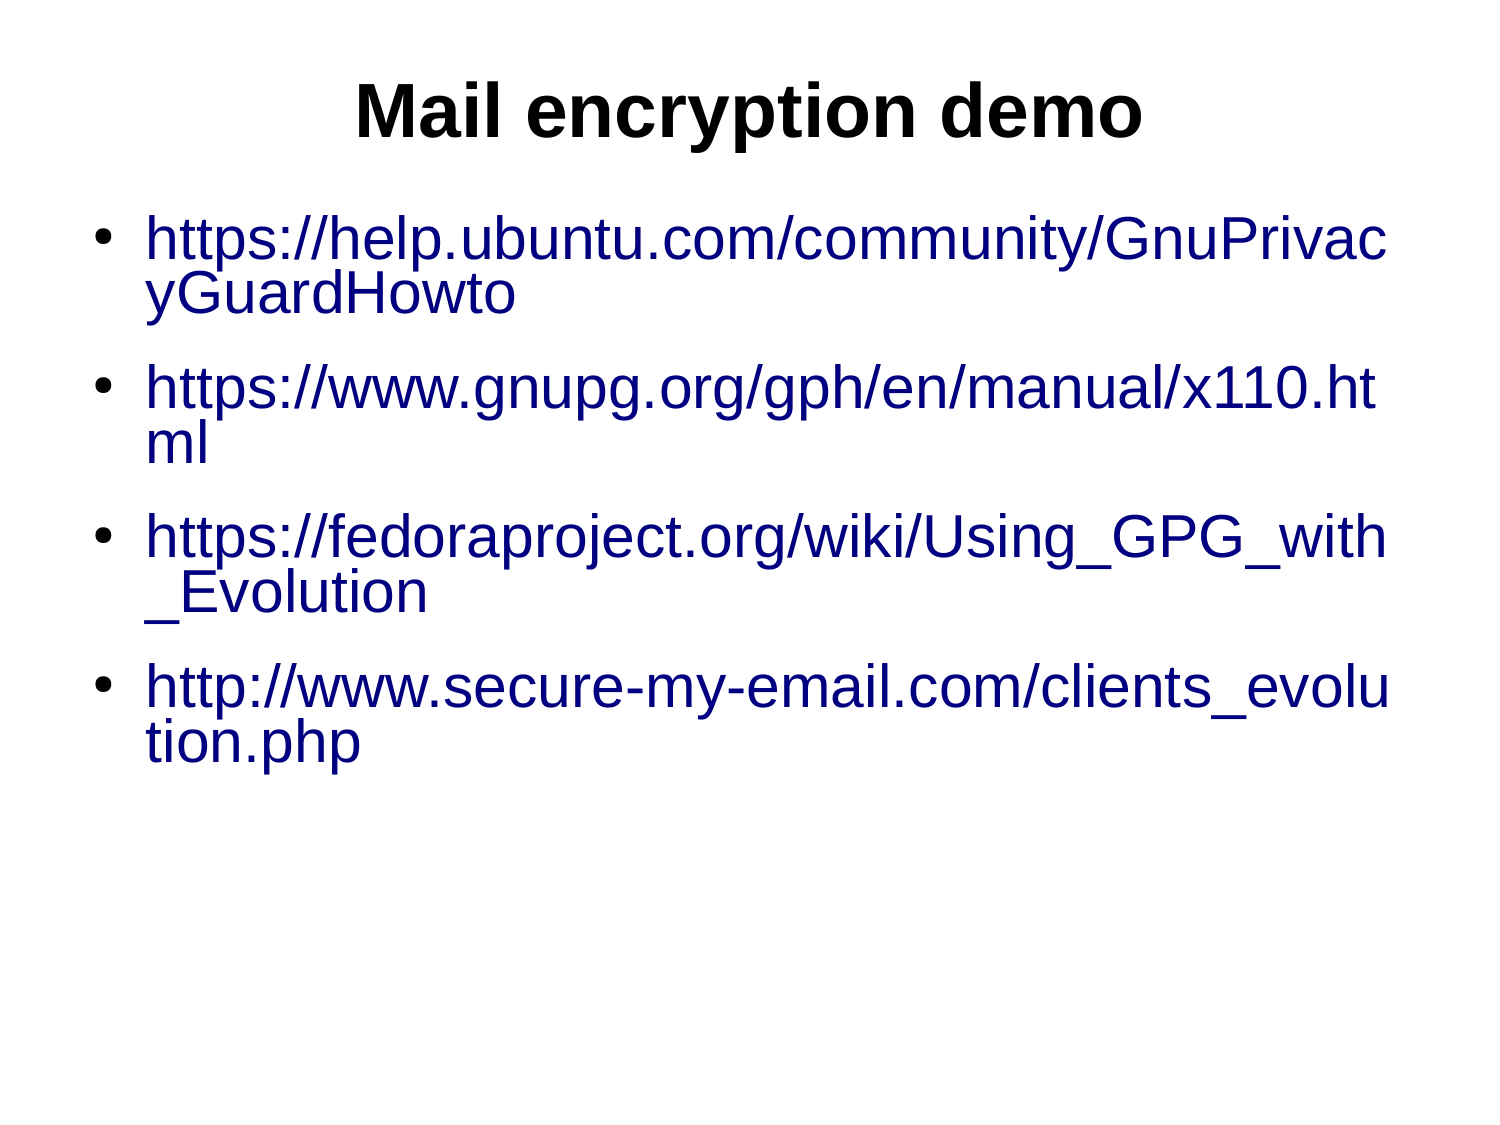

# Mail encryption demo
https://help.ubuntu.com/community/GnuPrivacyGuardHowto
https://www.gnupg.org/gph/en/manual/x110.html
https://fedoraproject.org/wiki/Using_GPG_with_Evolution
http://www.secure-my-email.com/clients_evolution.php